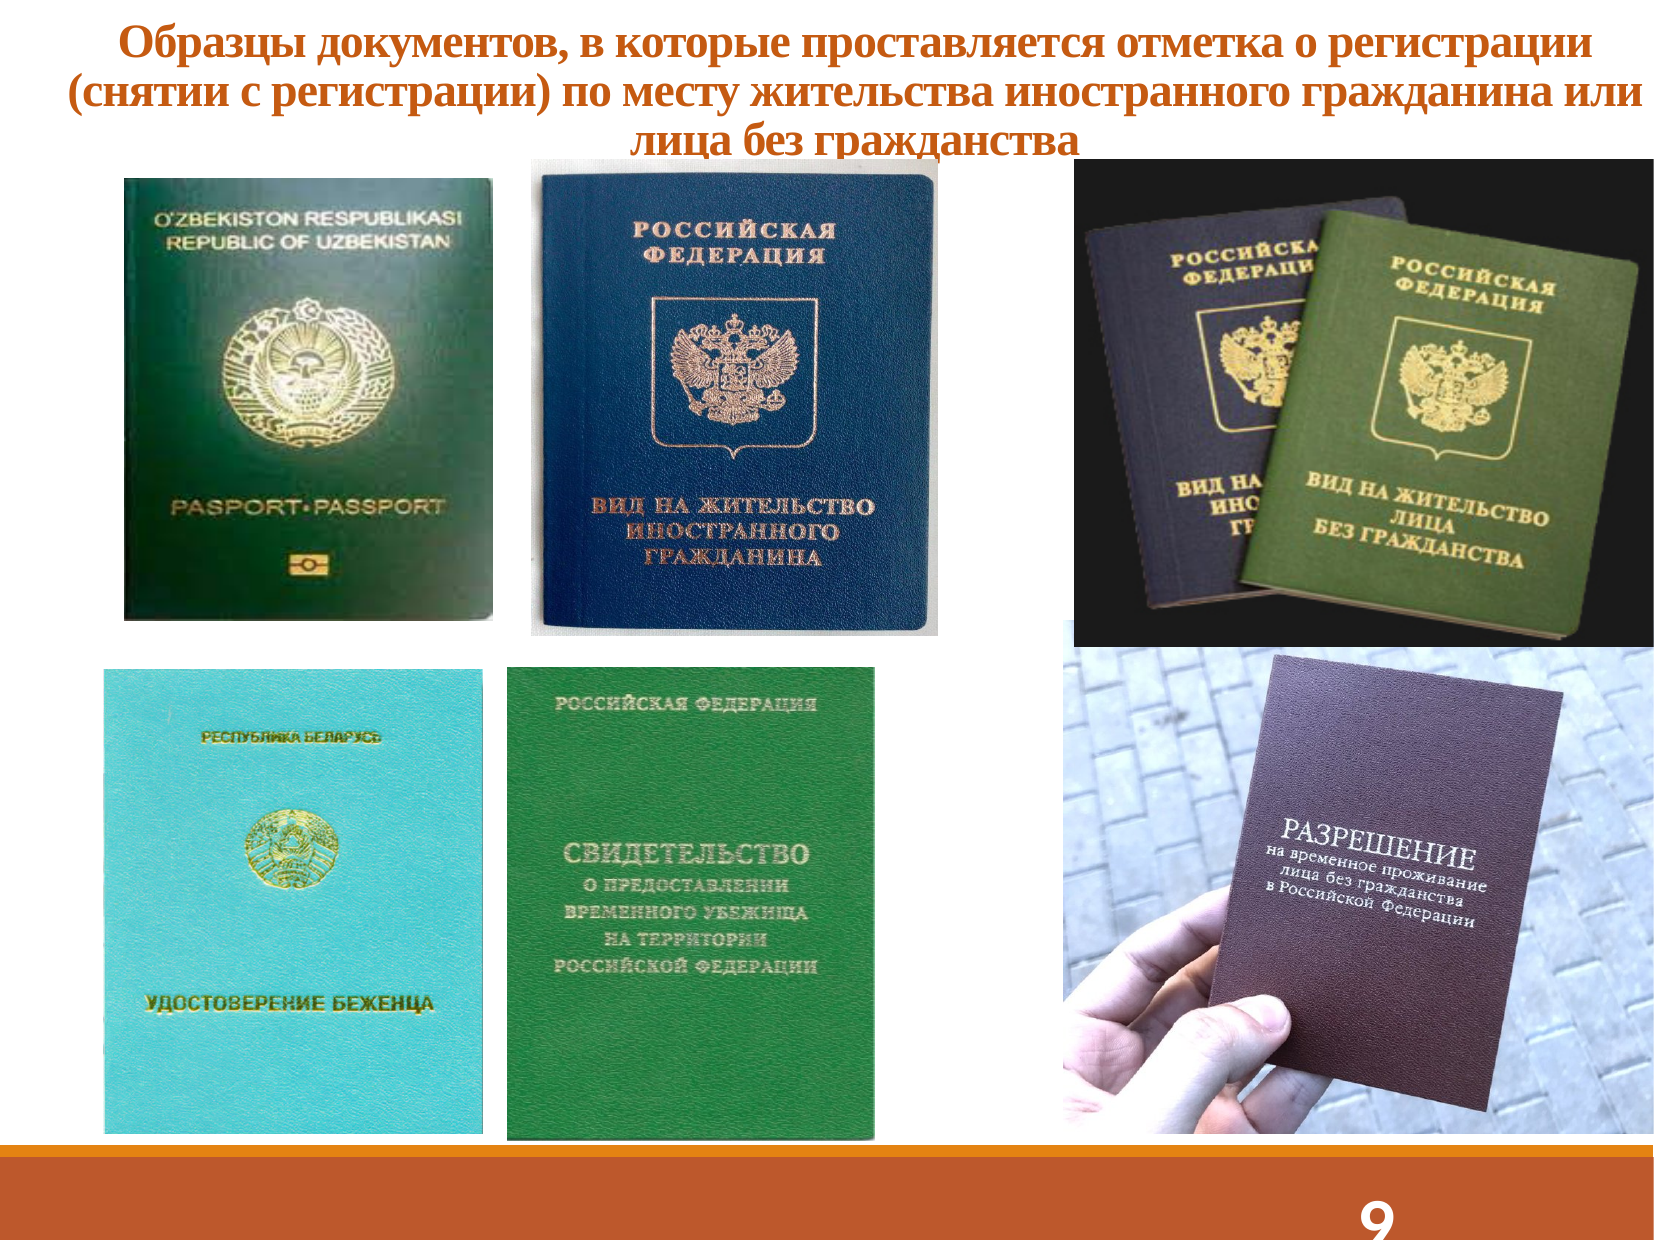

# Образцы документов, в которые проставляется отметка о регистрации (снятии с регистрации) по месту жительства иностранного гражданина или лица без гражданства